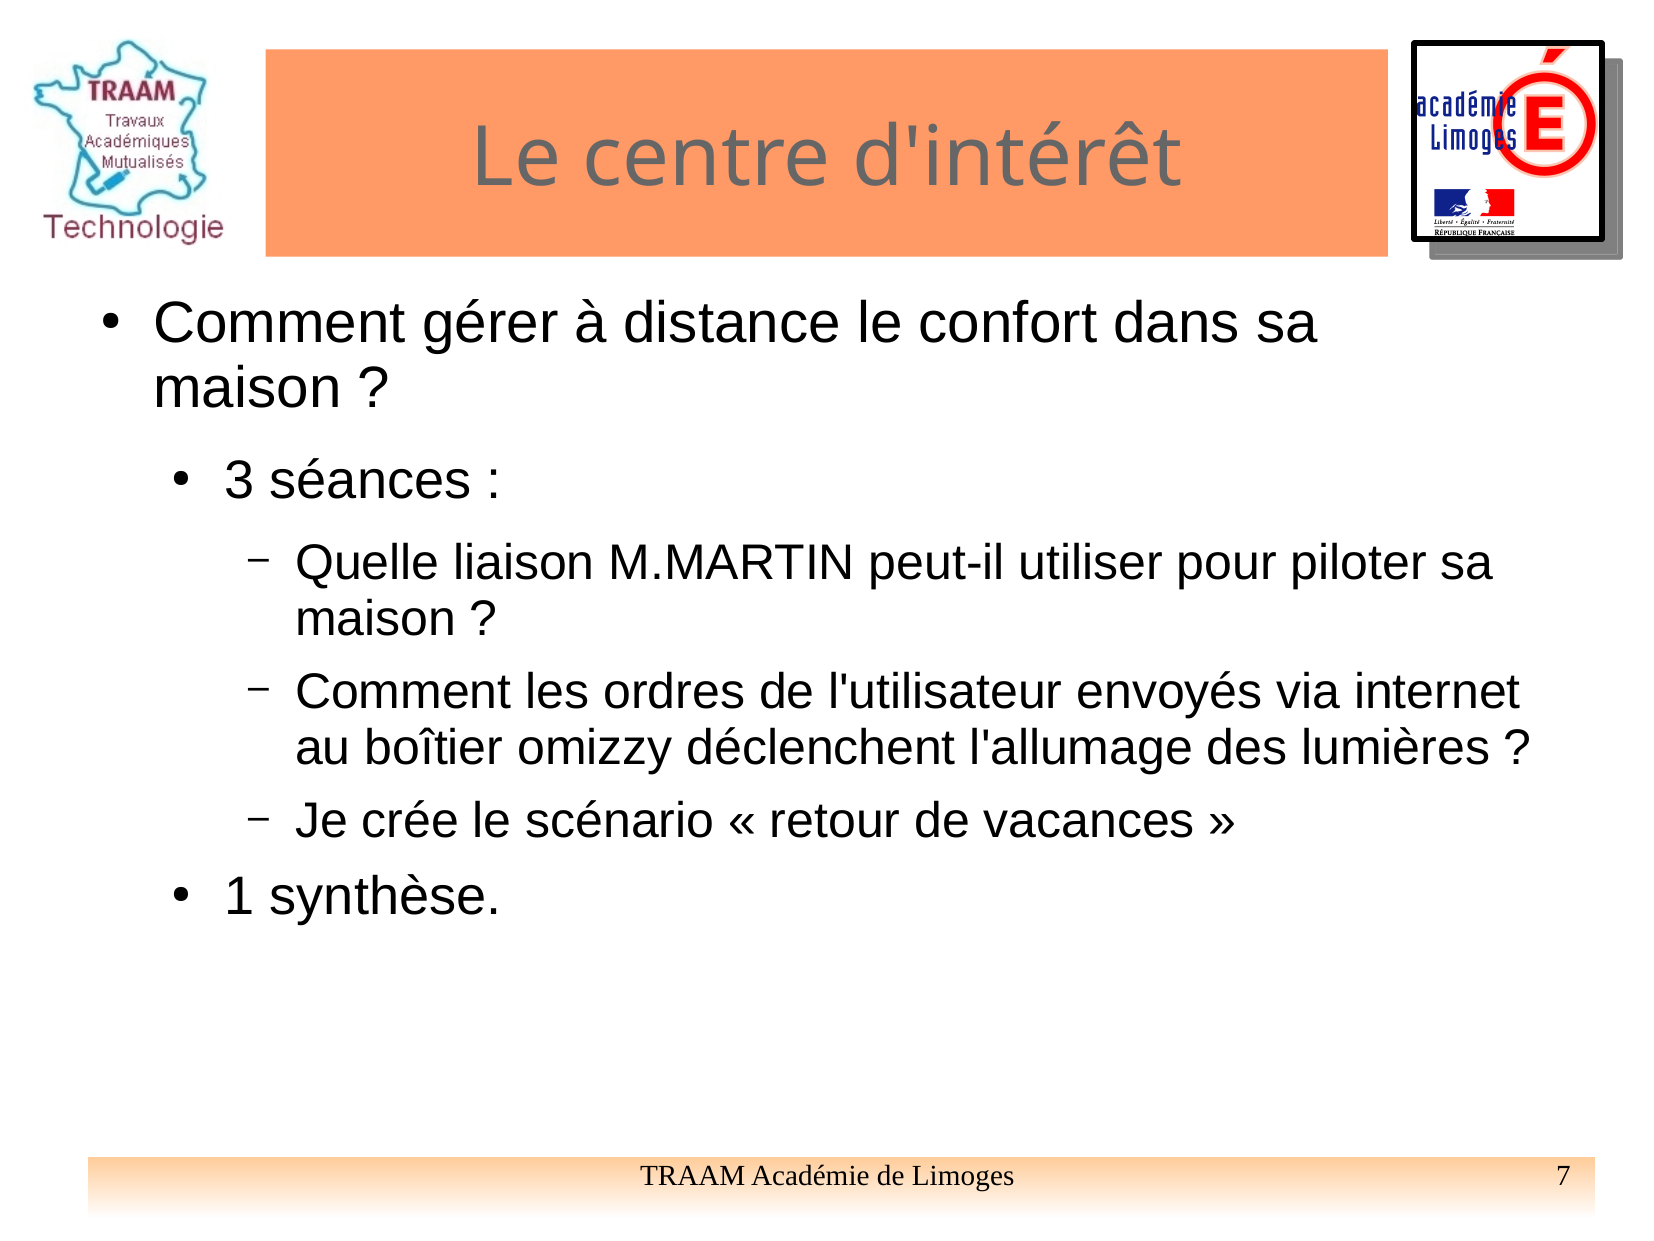

# Le centre d'intérêt
Comment gérer à distance le confort dans sa maison ?
3 séances :
Quelle liaison M.MARTIN peut-il utiliser pour piloter sa maison ?
Comment les ordres de l'utilisateur envoyés via internet au boîtier omizzy déclenchent l'allumage des lumières ?
Je crée le scénario « retour de vacances »
1 synthèse.
TRAAM Académie de Limoges
7